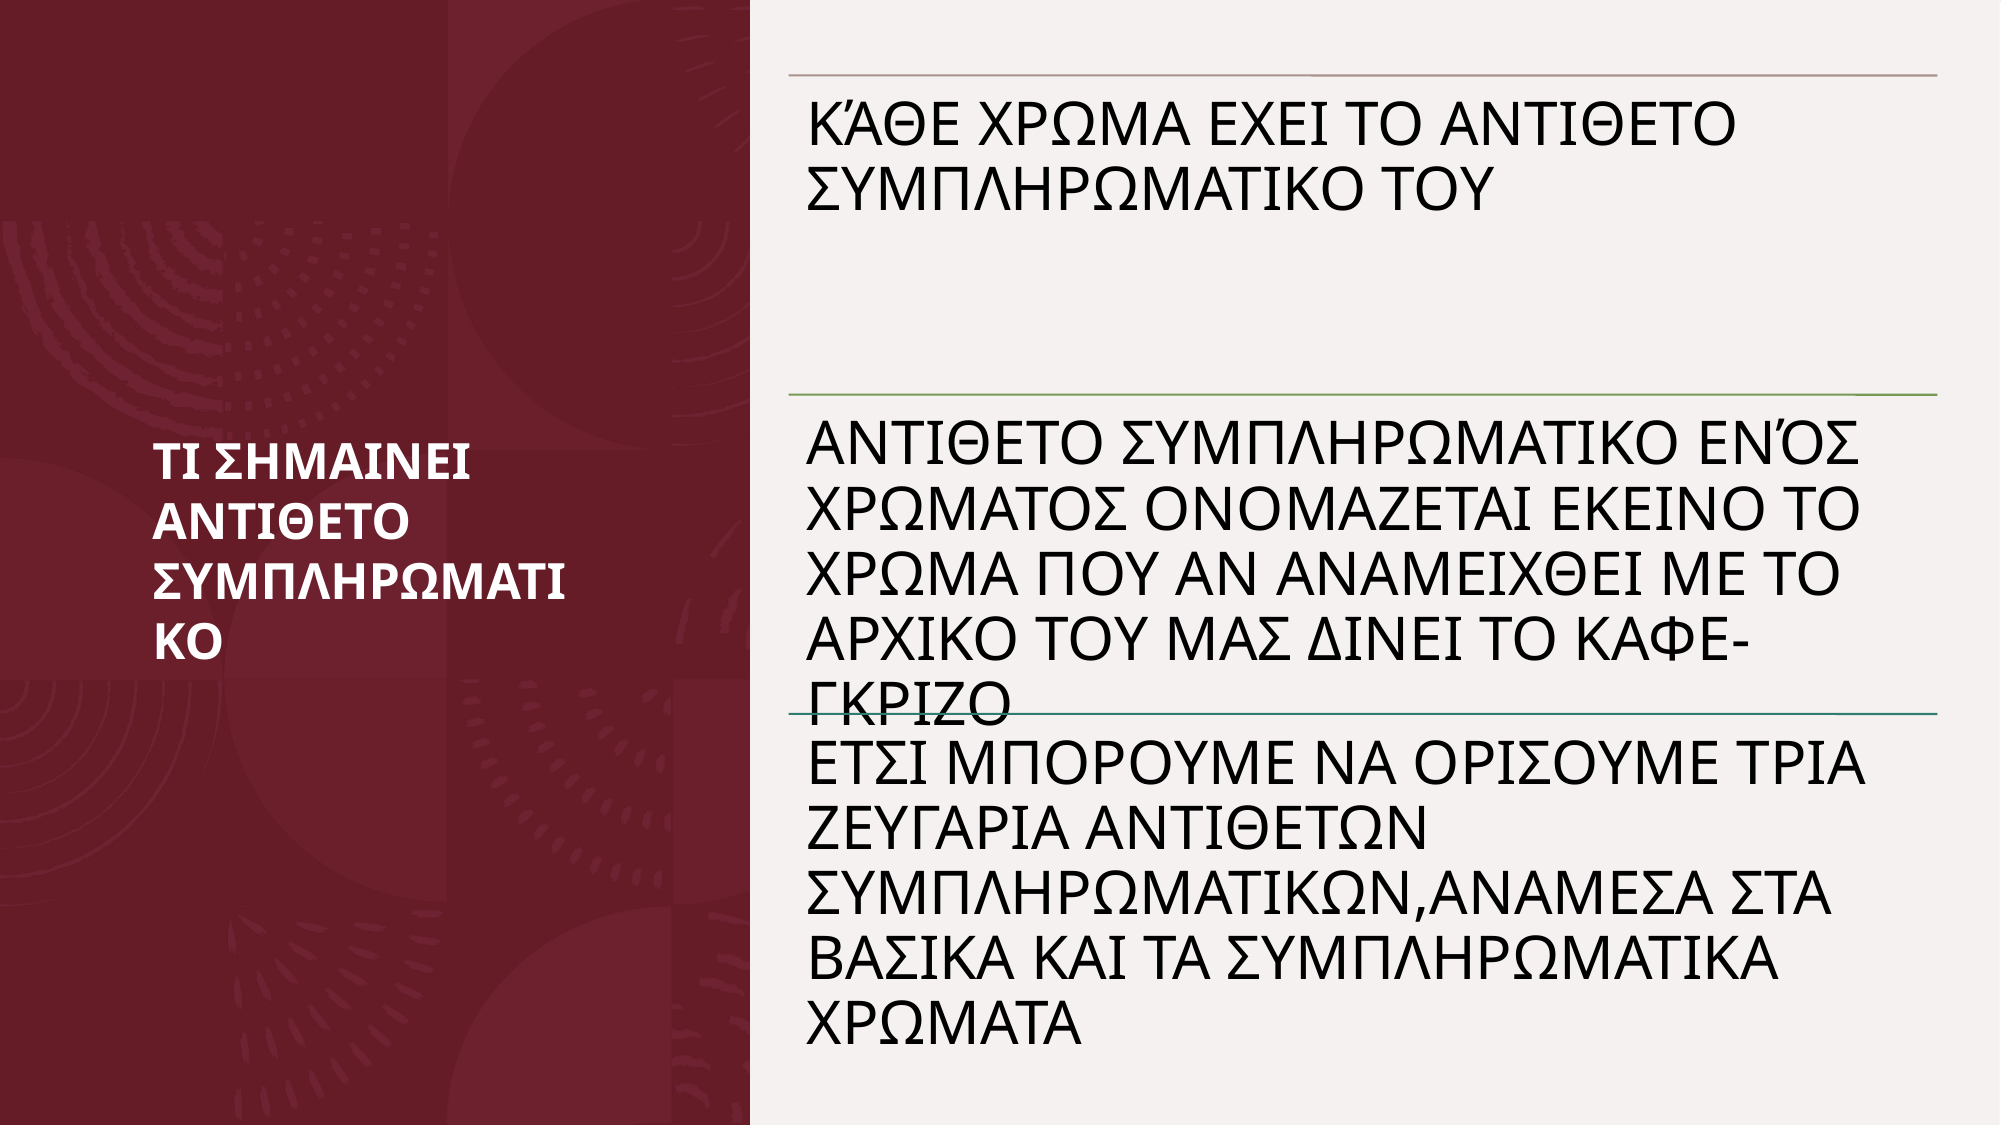

ΚΆΘΕ ΧΡΩΜΑ ΕΧΕΙ ΤΟ ΑΝΤΙΘΕΤΟ ΣΥΜΠΛΗΡΩΜΑΤΙΚΟ ΤΟΥ
ΑΝΤΙΘΕΤΟ ΣΥΜΠΛΗΡΩΜΑΤΙΚΟ ΕΝΌΣ ΧΡΩΜΑΤΟΣ ΟΝΟΜΑΖΕΤΑΙ ΕΚΕΙΝΟ ΤΟ ΧΡΩΜΑ ΠΟΥ ΑΝ ΑΝΑΜΕΙΧΘΕΙ ΜΕ ΤΟ ΑΡΧΙΚΟ ΤΟΥ ΜΑΣ ΔΙΝΕΙ ΤΟ ΚΑΦΕ-ΓΚΡΙΖΟ
ΕΤΣΙ ΜΠΟΡΟΥΜΕ ΝΑ ΟΡΙΣΟΥΜΕ ΤΡΙΑ ΖΕΥΓΑΡΙΑ ΑΝΤΙΘΕΤΩΝ ΣΥΜΠΛΗΡΩΜΑΤΙΚΩΝ,ΑΝΑΜΕΣΑ ΣΤΑ ΒΑΣΙΚΑ ΚΑΙ ΤΑ ΣΥΜΠΛΗΡΩΜΑΤΙΚΑ ΧΡΩΜΑΤΑ
# ΤΙ ΣΗΜΑΙΝΕΙ ΑΝΤΙΘΕΤΟ ΣΥΜΠΛΗΡΩΜΑΤΙΚΟ